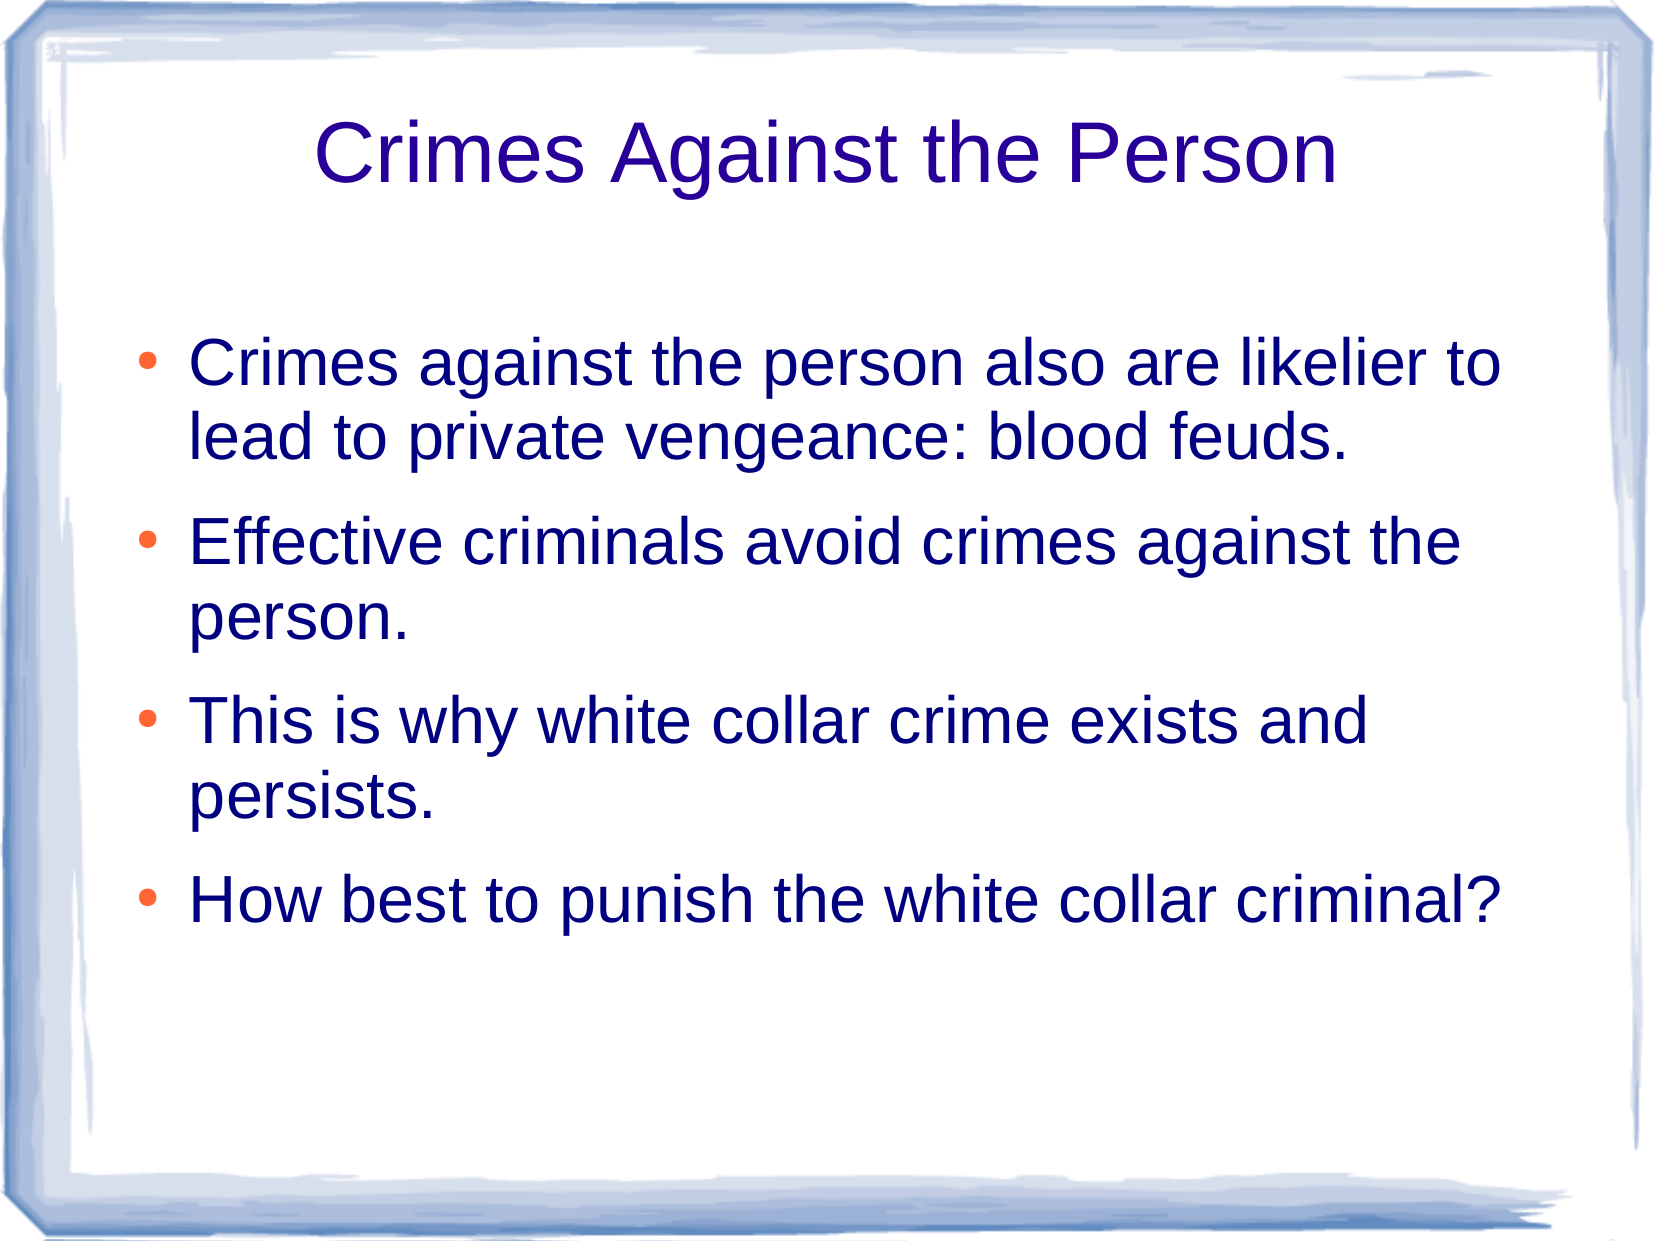

# Crimes Against the Person
Crimes against the person also are likelier to lead to private vengeance: blood feuds.
Effective criminals avoid crimes against the person.
This is why white collar crime exists and persists.
How best to punish the white collar criminal?